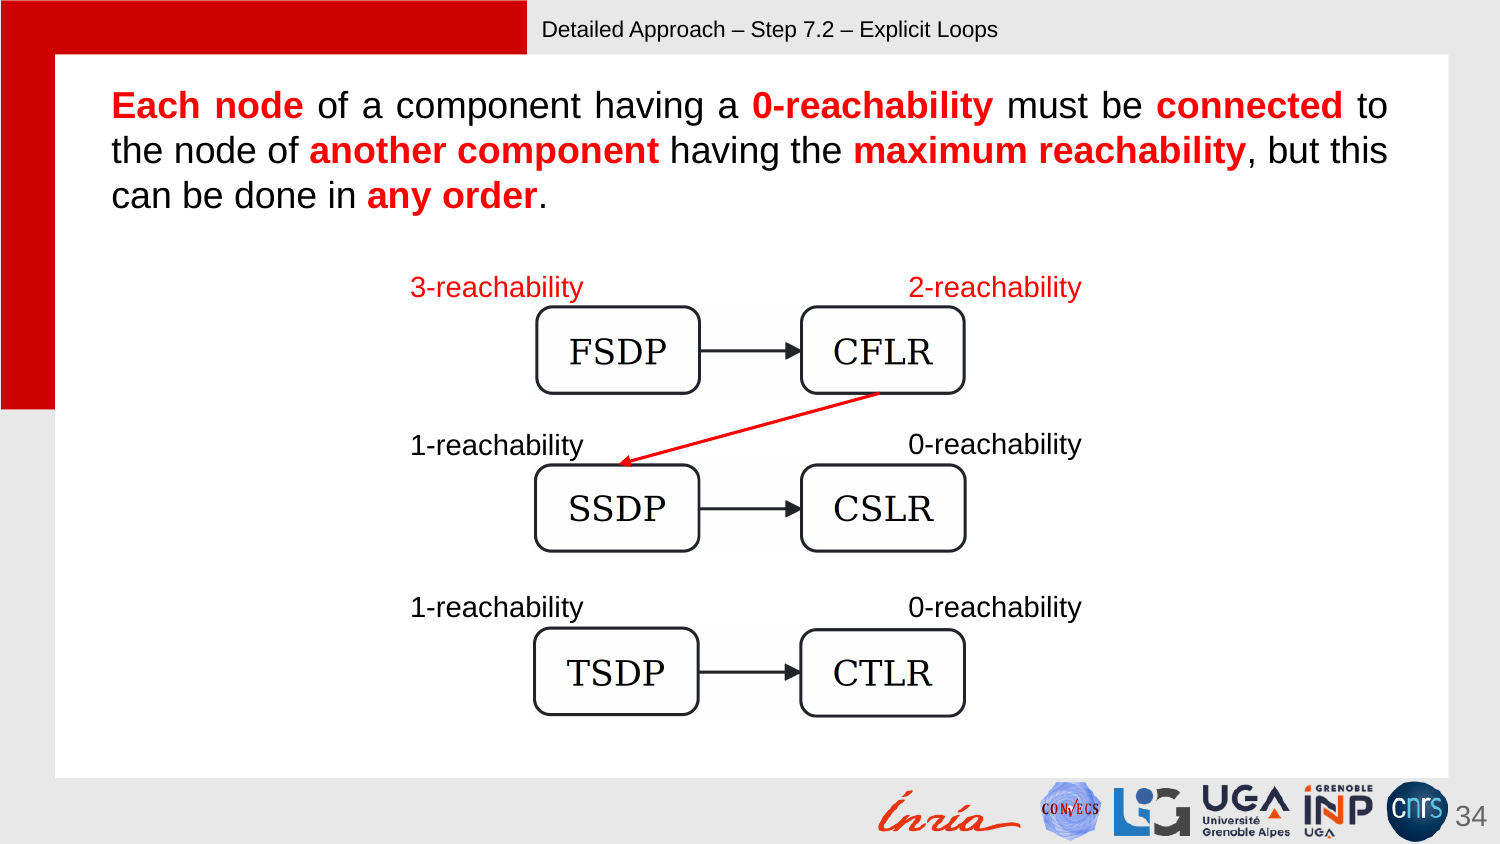

# Detailed Approach – Step 7.2 – Explicit Loops
Each node of a component having a 0-reachability must be connected to the node of another component having the maximum reachability, but this can be done in any order.
3-reachability
2-reachability
0-reachability
1-reachability
1-reachability
0-reachability
34